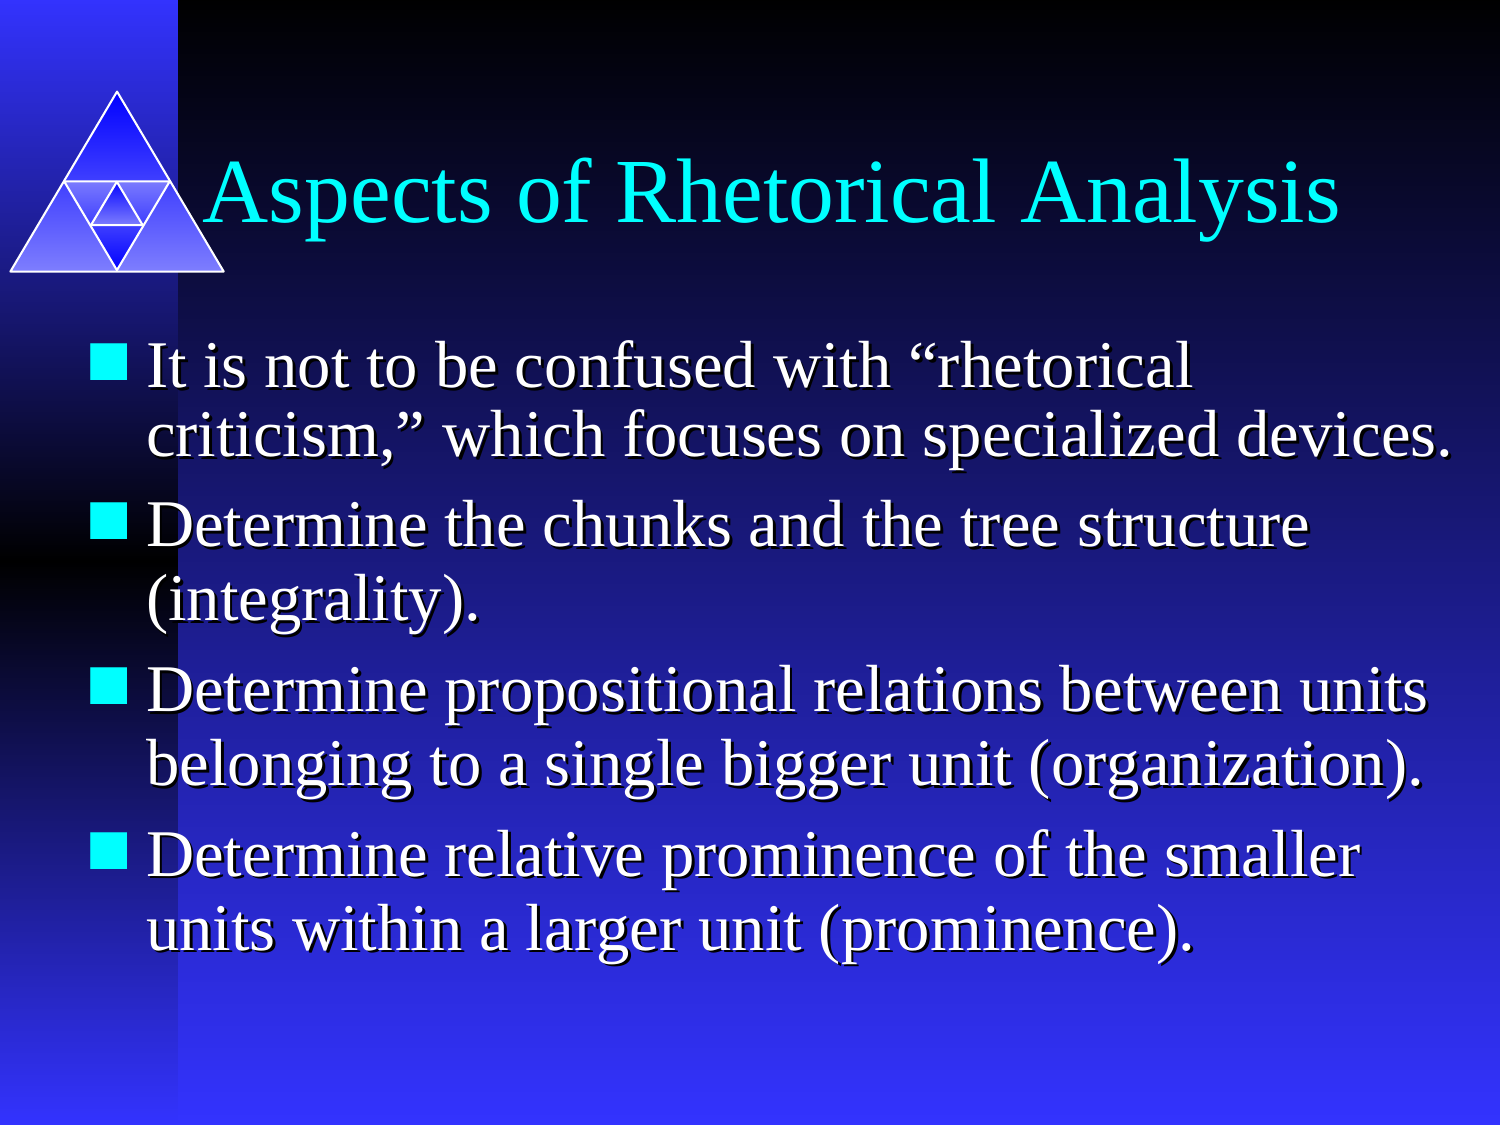

# Aspects of Rhetorical Analysis
It is not to be confused with “rhetorical criticism,” which focuses on specialized devices.
Determine the chunks and the tree structure (integrality).
Determine propositional relations between units belonging to a single bigger unit (organization).
Determine relative prominence of the smaller units within a larger unit (prominence).